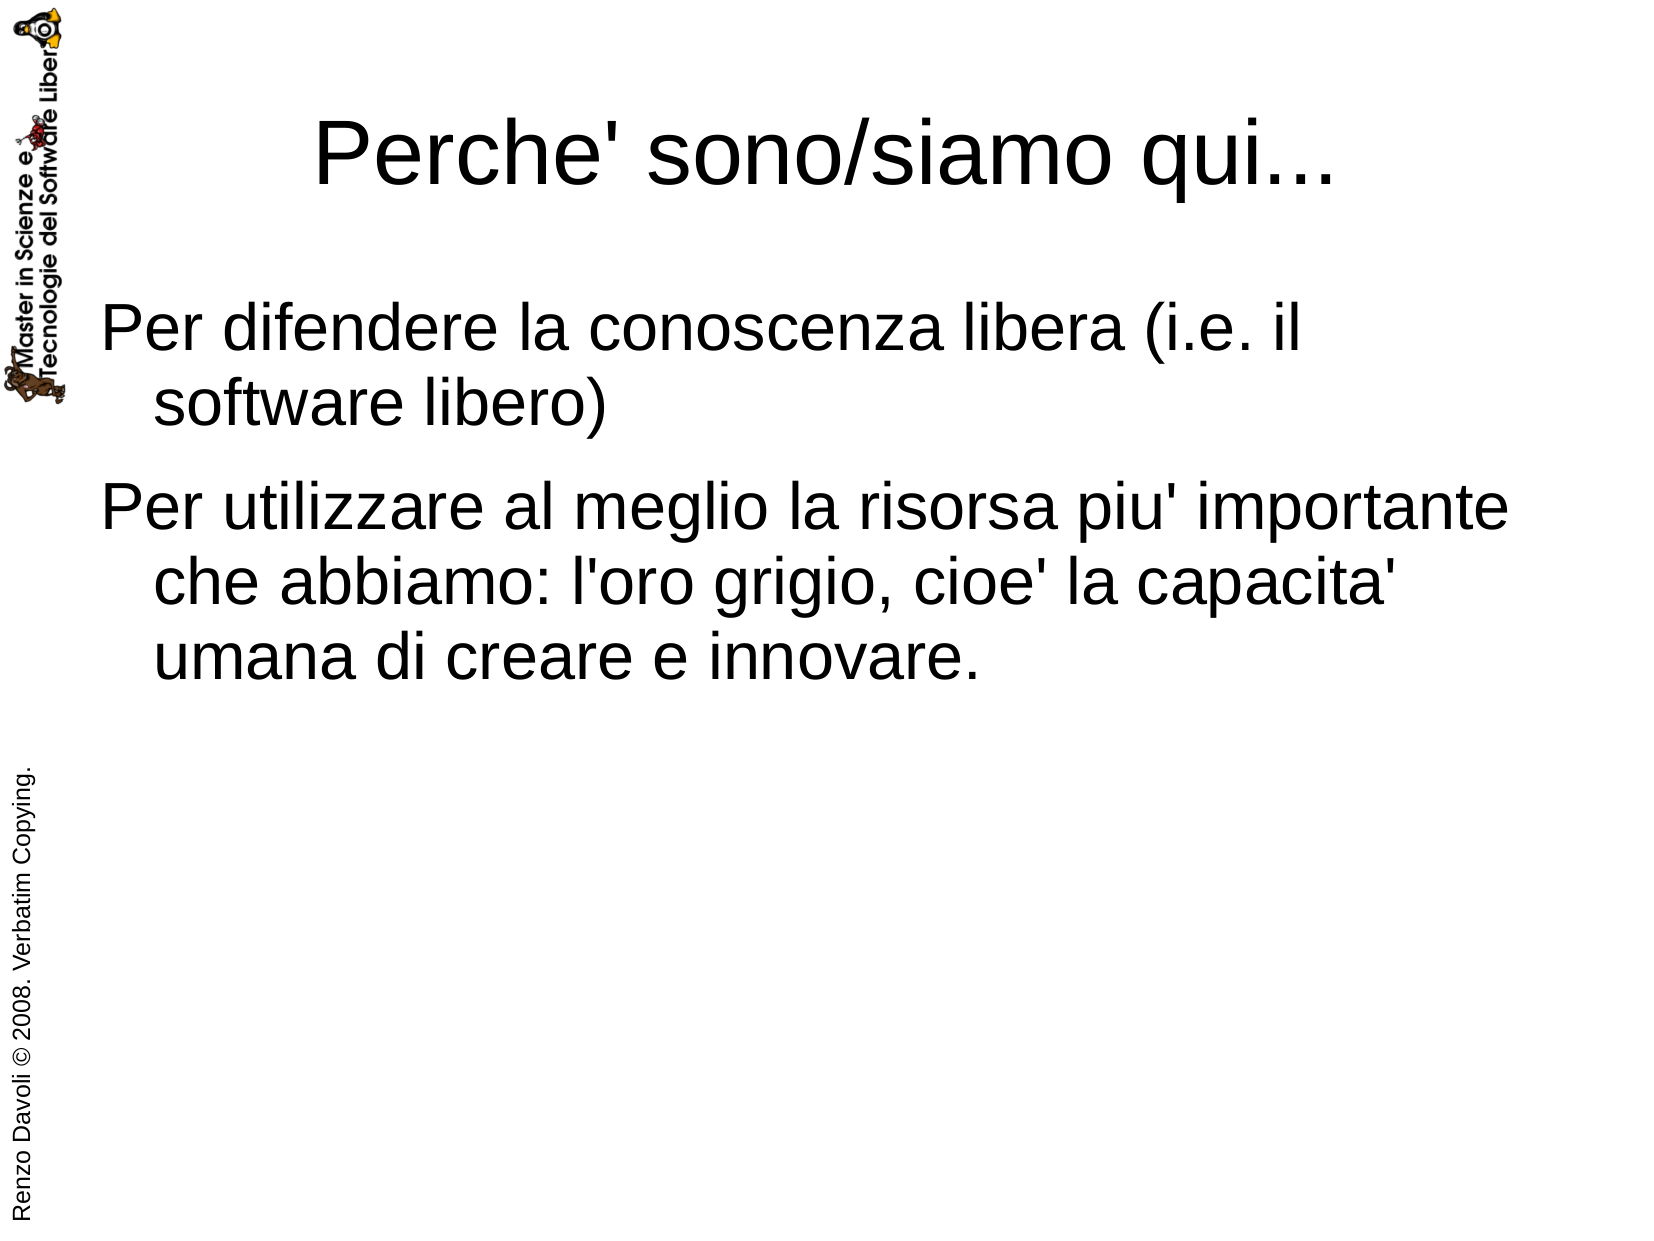

# Perche' sono/siamo qui...
Per difendere la conoscenza libera (i.e. il software libero)
Per utilizzare al meglio la risorsa piu' importante che abbiamo: l'oro grigio, cioe' la capacita' umana di creare e innovare.